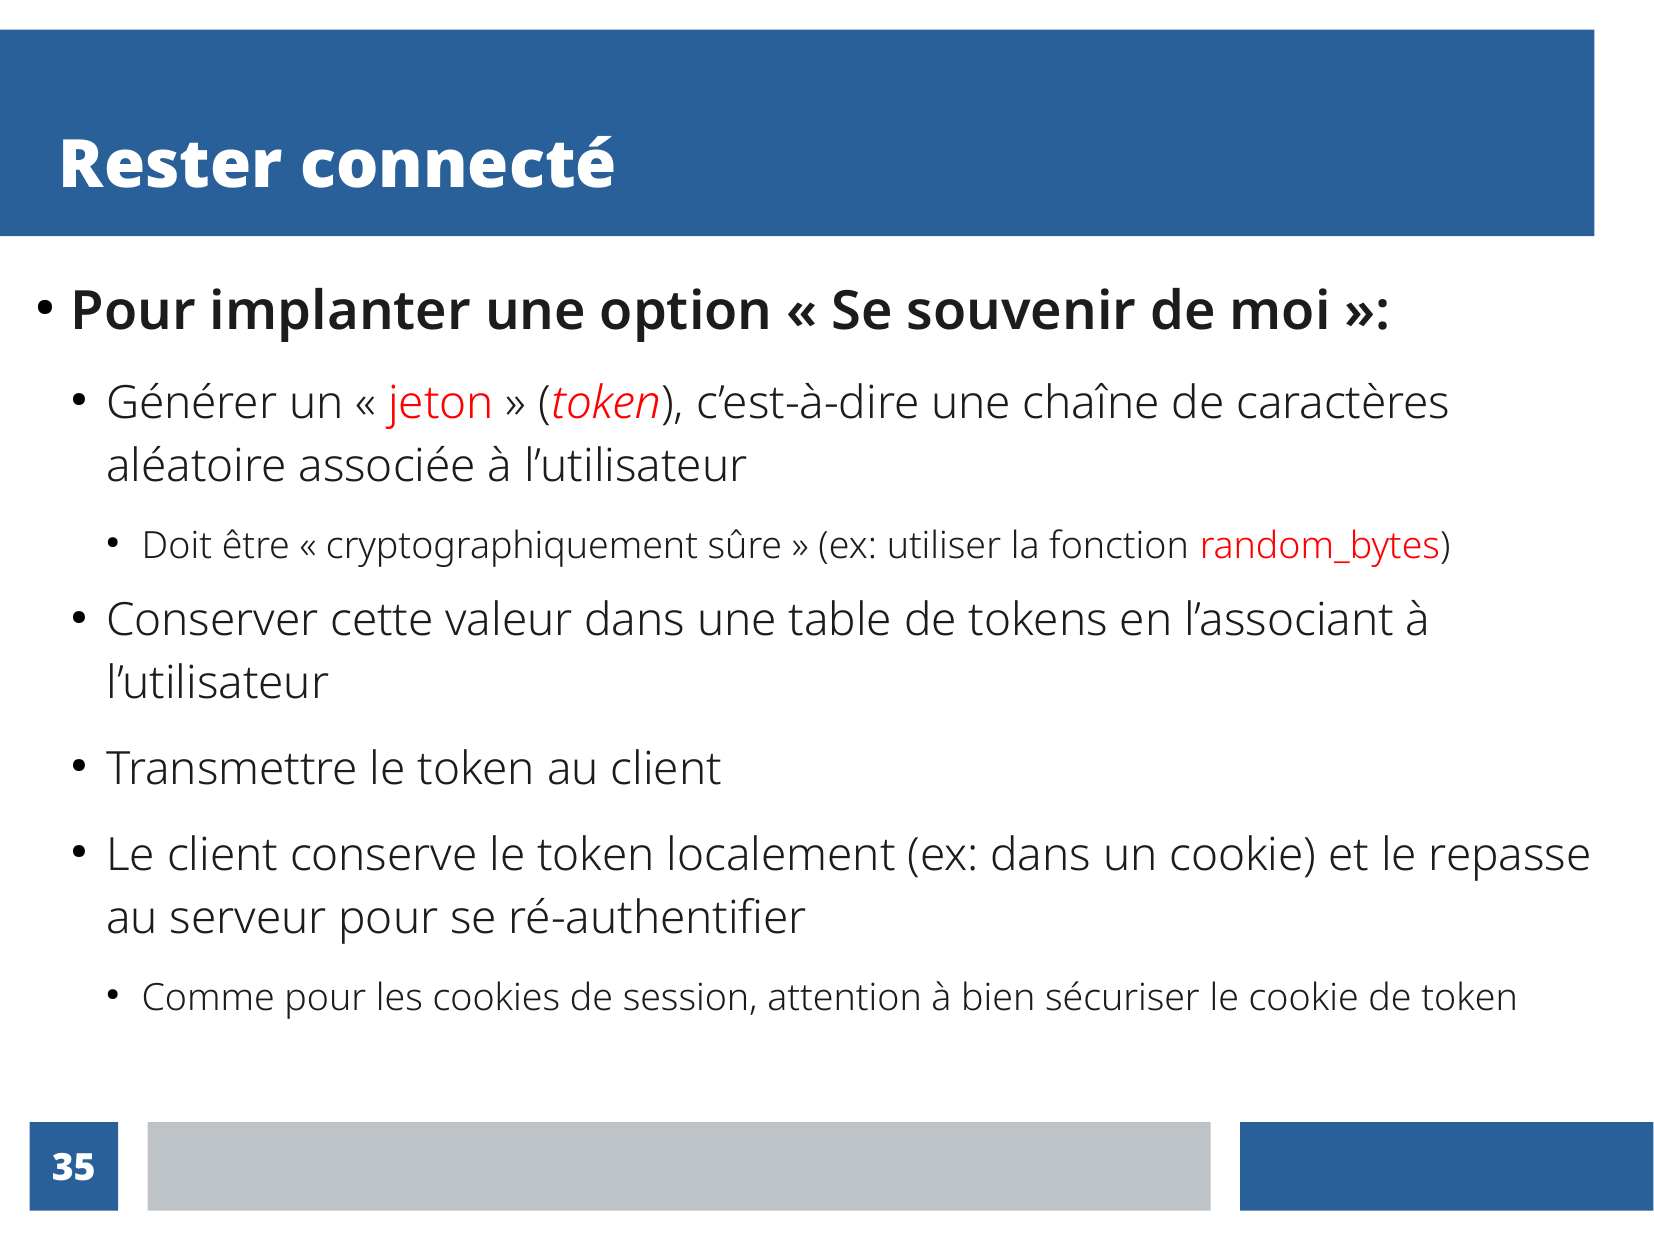

# Rester connecté
Pour implanter une option « Se souvenir de moi »:
Générer un « jeton » (token), c’est-à-dire une chaîne de caractères aléatoire associée à l’utilisateur
Doit être « cryptographiquement sûre » (ex: utiliser la fonction random_bytes)
Conserver cette valeur dans une table de tokens en l’associant à l’utilisateur
Transmettre le token au client
Le client conserve le token localement (ex: dans un cookie) et le repasse au serveur pour se ré-authentifier
Comme pour les cookies de session, attention à bien sécuriser le cookie de token
35